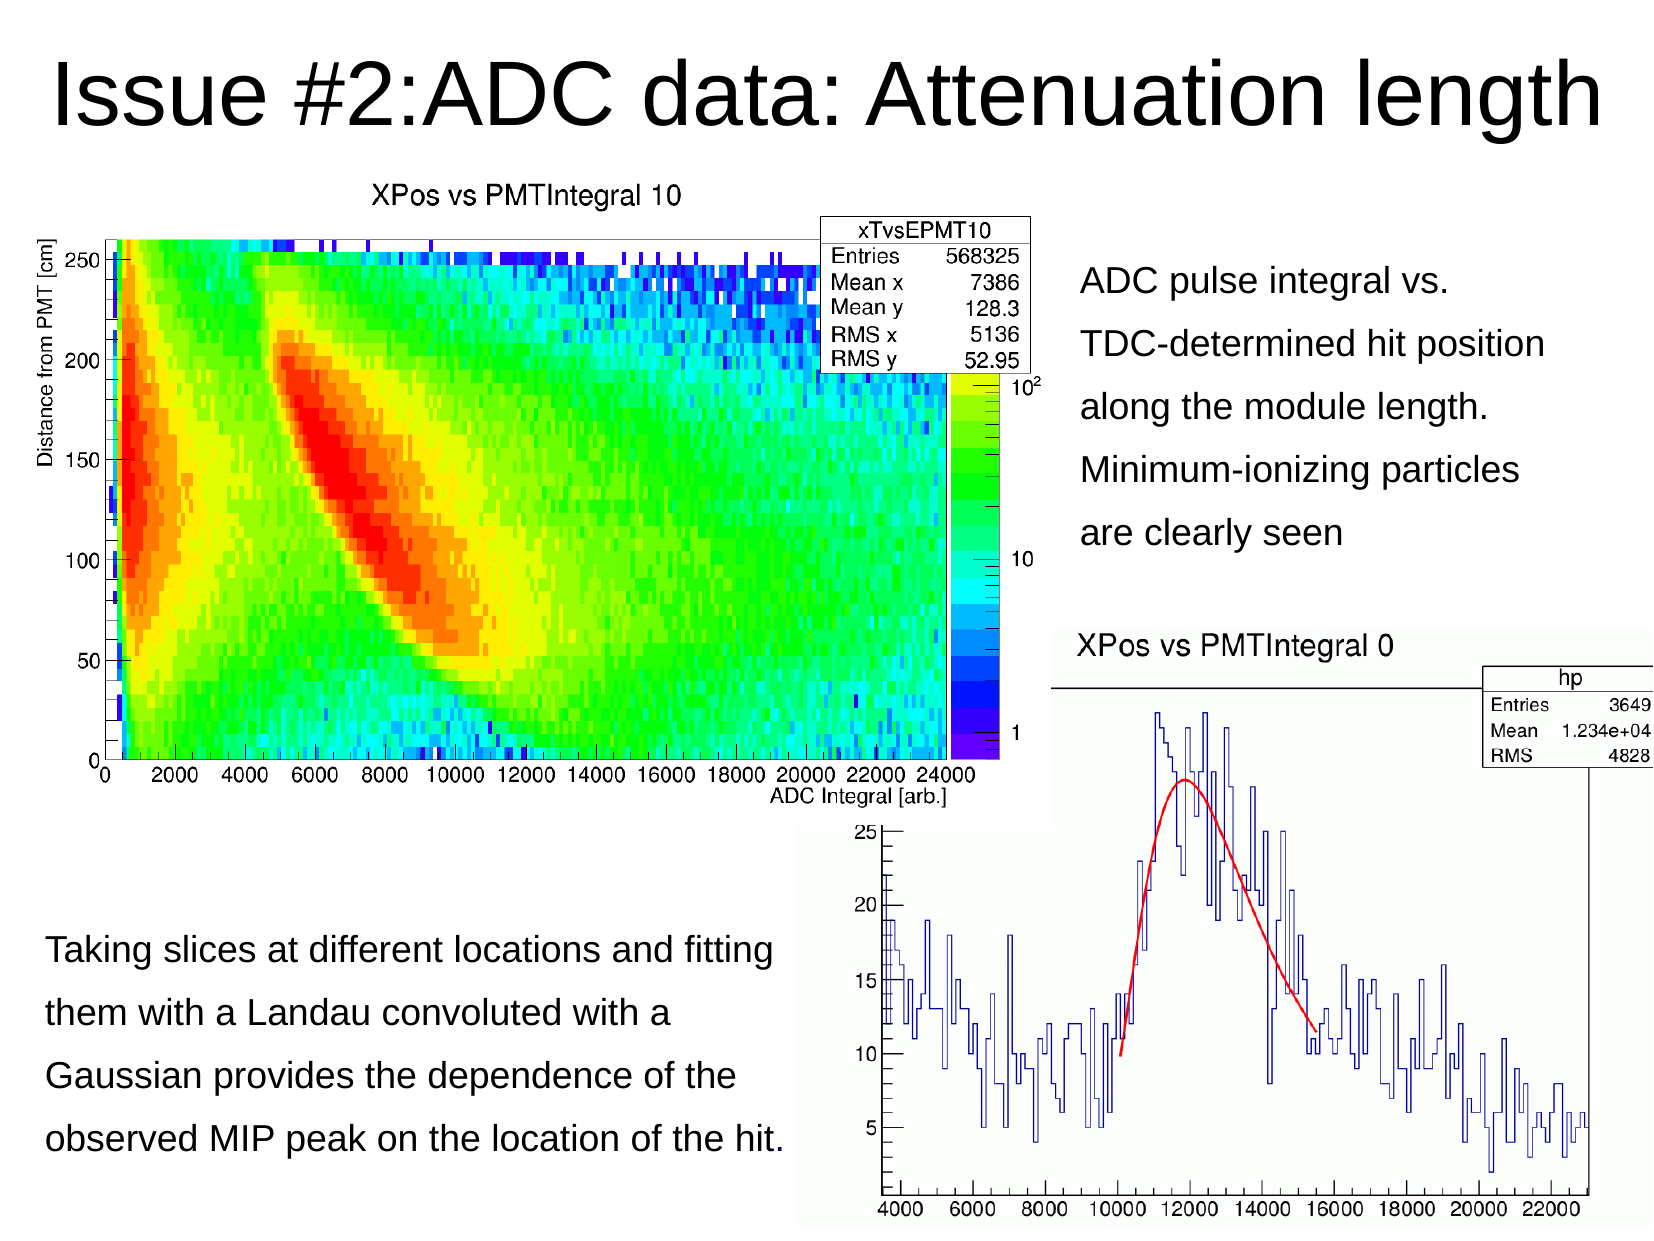

Issue #2:ADC data: Attenuation length
ADC pulse integral vs.
TDC-determined hit position
along the module length.
Minimum-ionizing particles
are clearly seen
Taking slices at different locations and fitting
them with a Landau convoluted with a
Gaussian provides the dependence of the
observed MIP peak on the location of the hit.
15